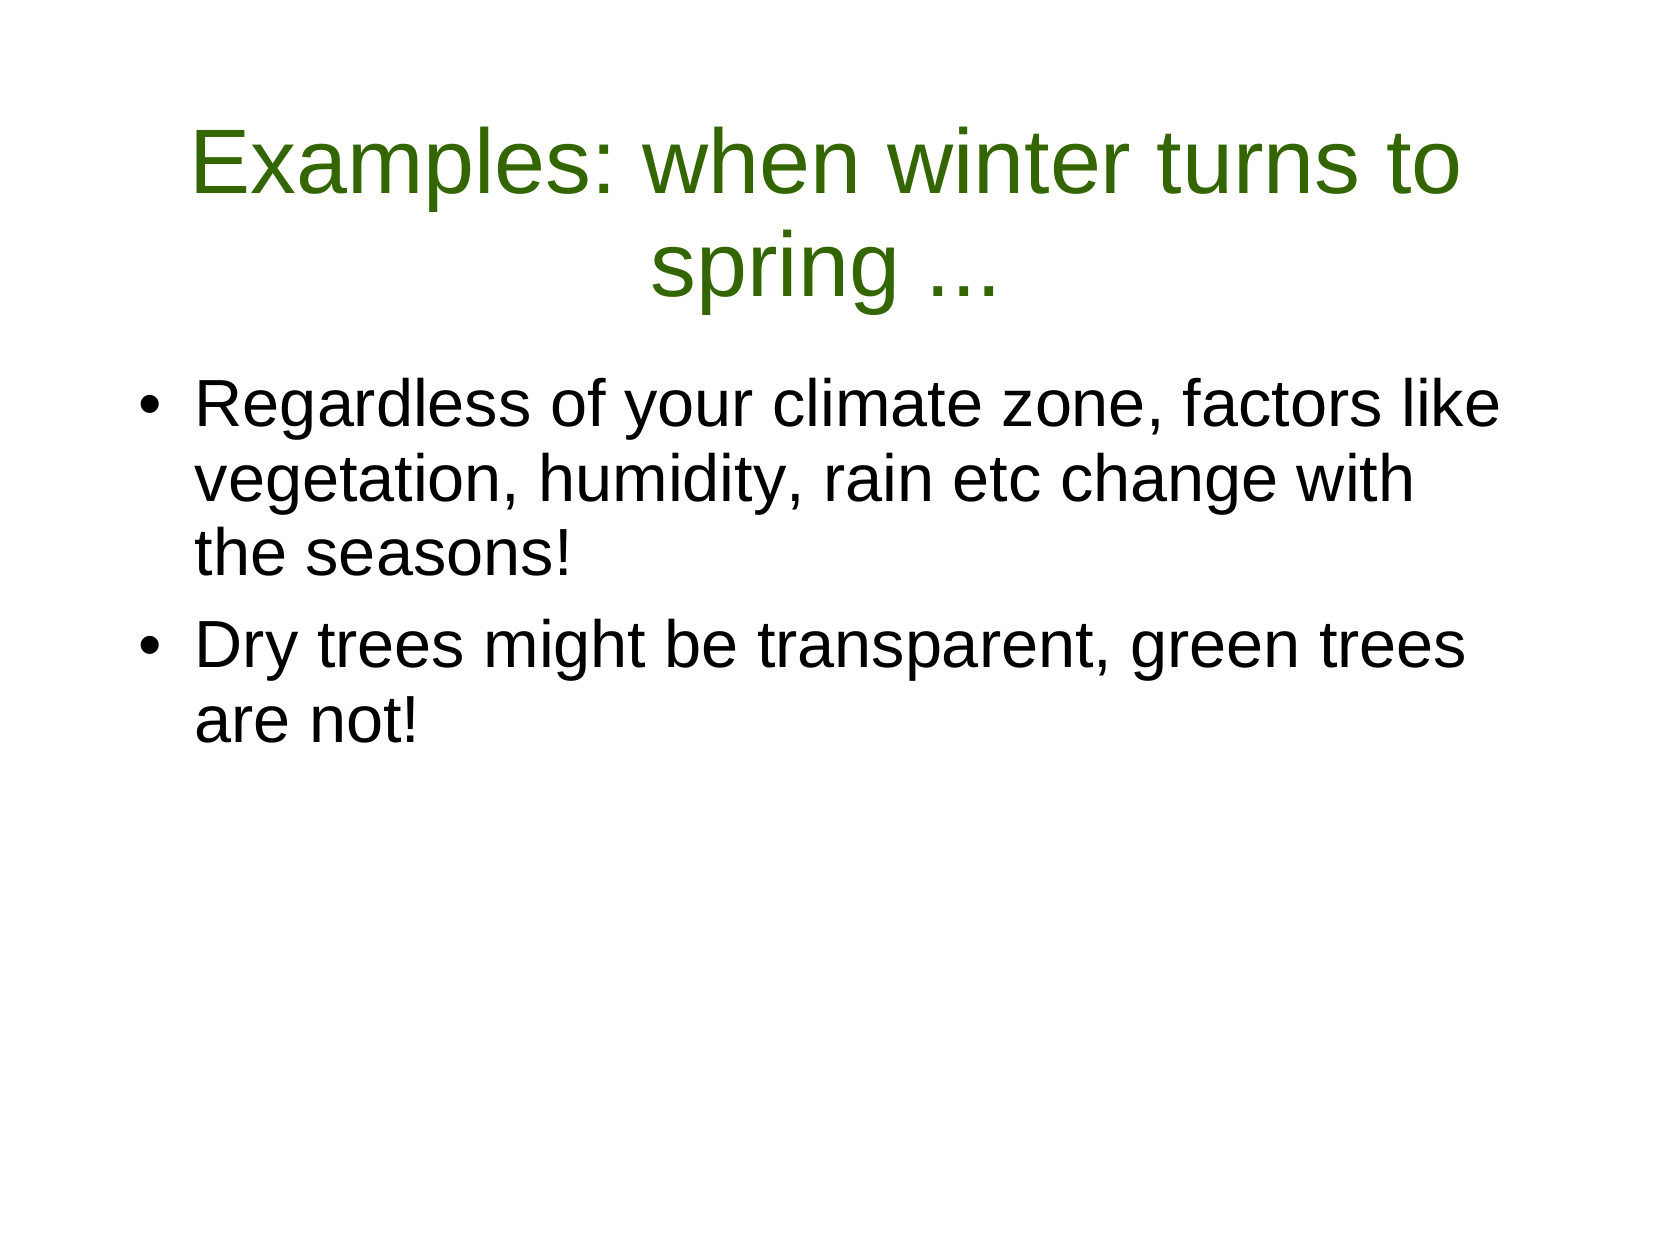

# Examples: when winter turns to spring ...
Regardless of your climate zone, factors like vegetation, humidity, rain etc change with the seasons!
Dry trees might be transparent, green trees are not!